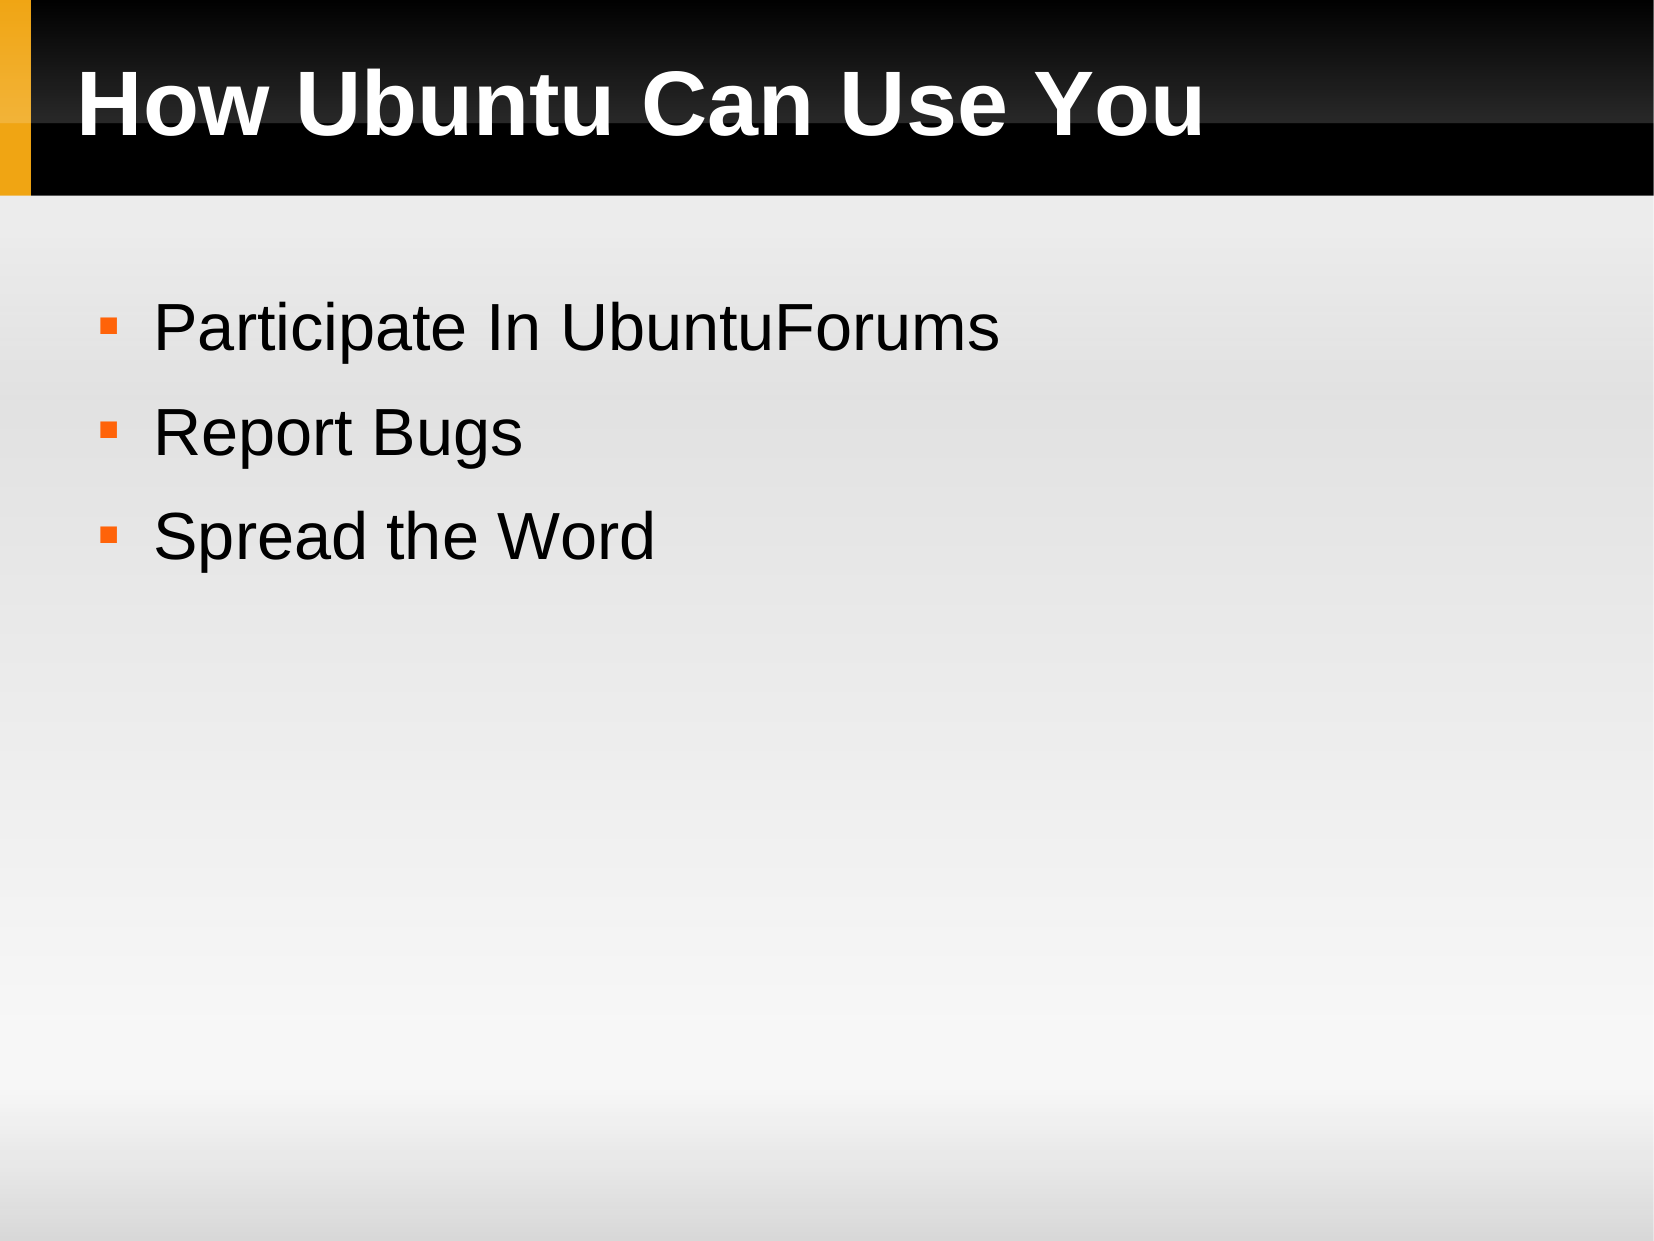

# How Ubuntu Can Use You
Participate In UbuntuForums
Report Bugs
Spread the Word